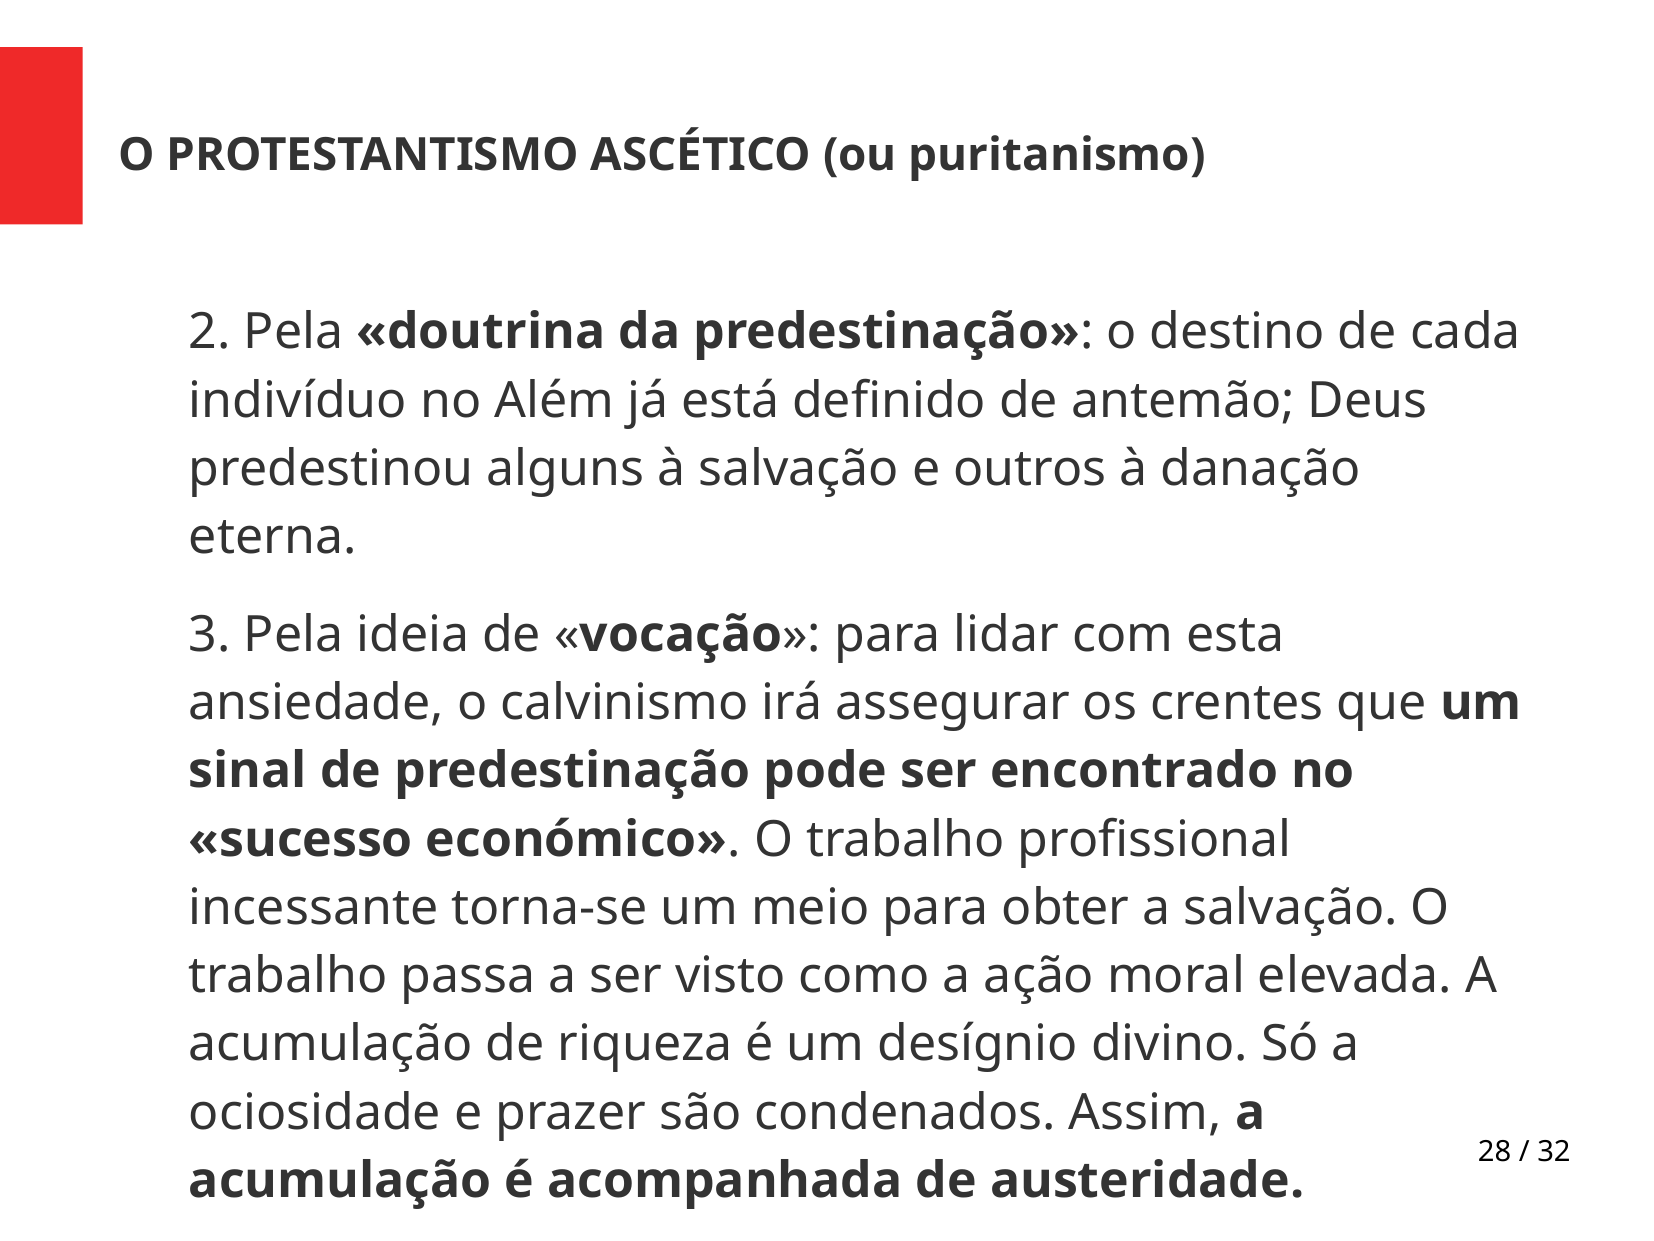

# O PROTESTANTISMO ASCÉTICO (ou puritanismo)
2. Pela «doutrina da predestinação»: o destino de cada indivíduo no Além já está definido de antemão; Deus predestinou alguns à salvação e outros à danação eterna.
3. Pela ideia de «vocação»: para lidar com esta ansiedade, o calvinismo irá assegurar os crentes que um sinal de predestinação pode ser encontrado no «sucesso económico». O trabalho profissional incessante torna-se um meio para obter a salvação. O trabalho passa a ser visto como a ação moral elevada. A acumulação de riqueza é um desígnio divino. Só a ociosidade e prazer são condenados. Assim, a acumulação é acompanhada de austeridade.
28